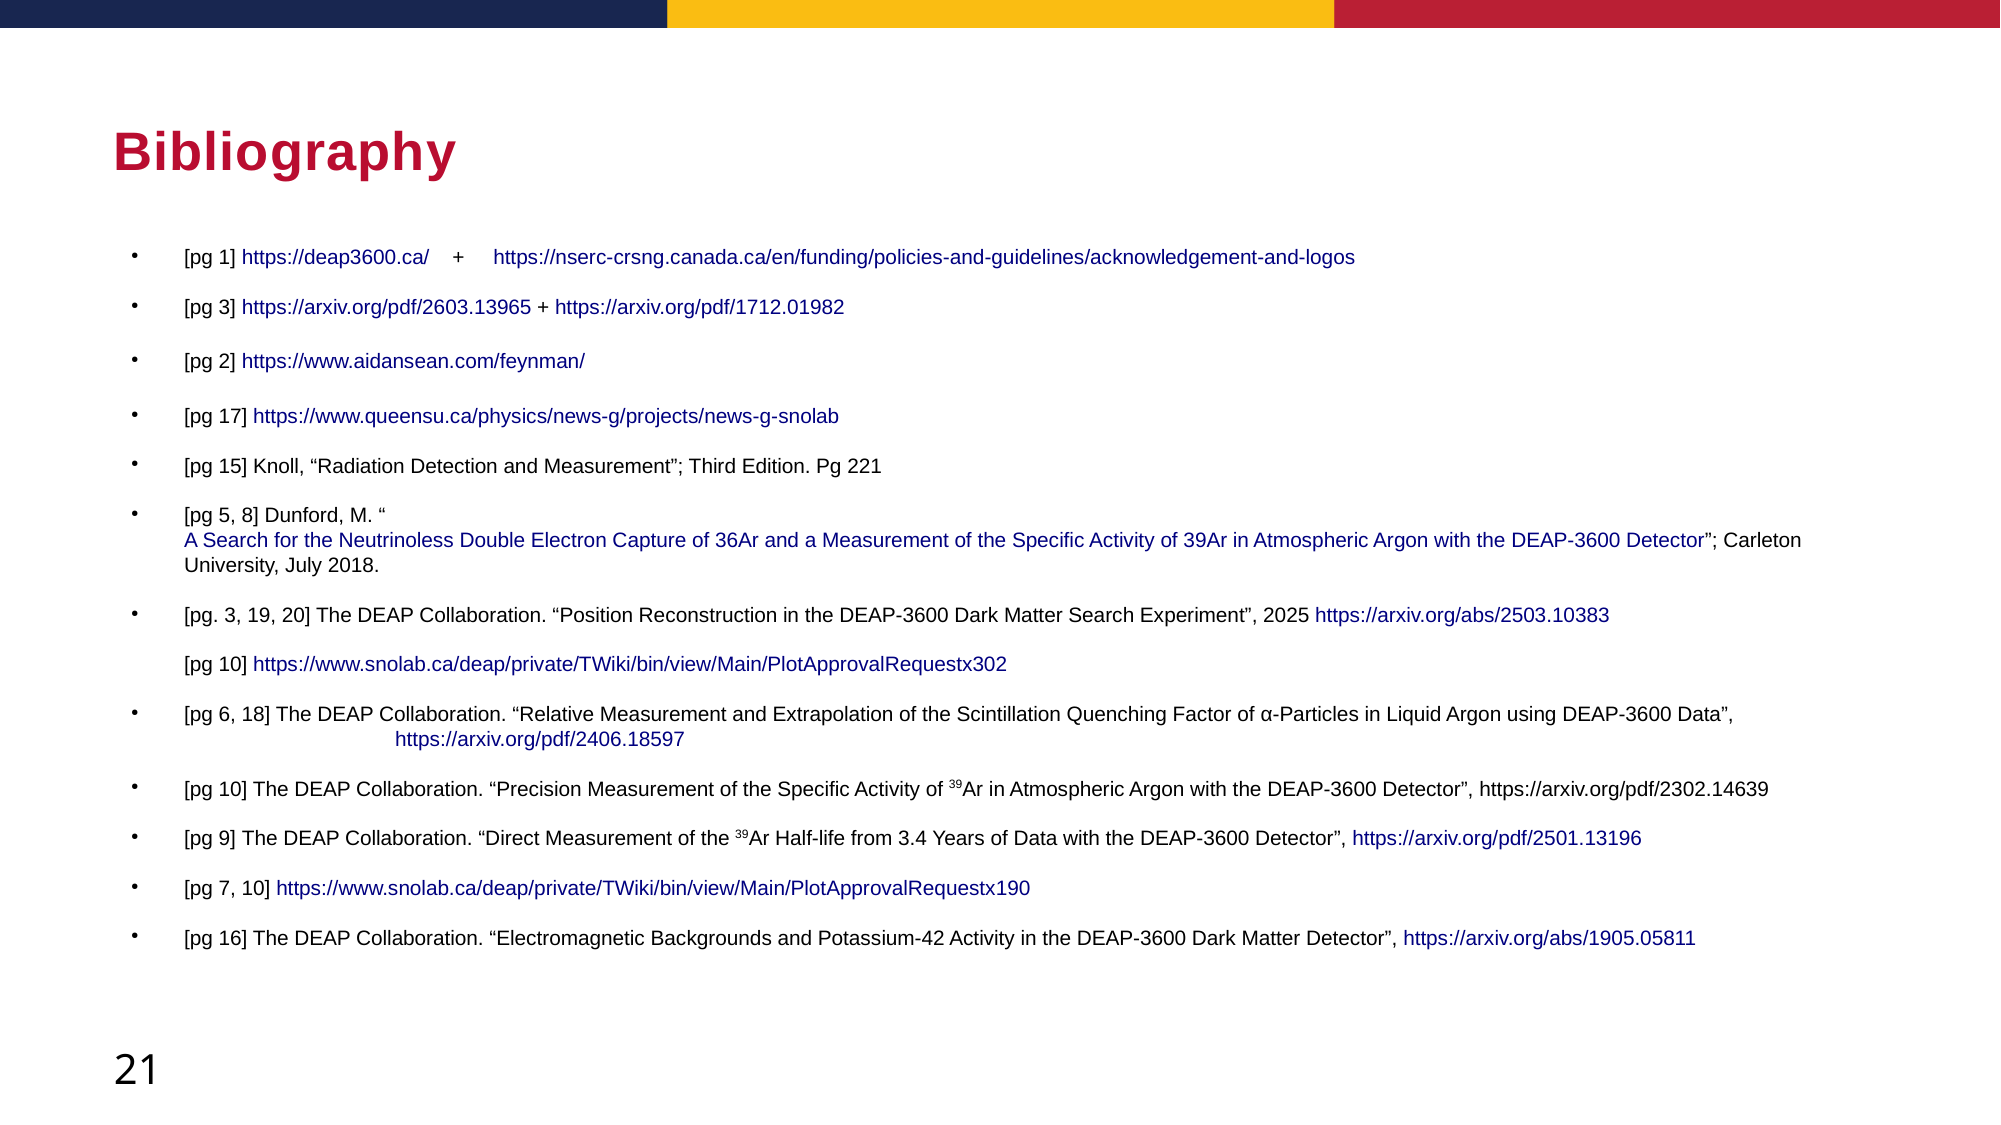

# Bibliography
[pg 1] https://deap3600.ca/ + https://nserc-crsng.canada.ca/en/funding/policies-and-guidelines/acknowledgement-and-logos
[pg 3] https://arxiv.org/pdf/2603.13965 + https://arxiv.org/pdf/1712.01982
[pg 2] https://www.aidansean.com/feynman/
[pg 17] https://www.queensu.ca/physics/news-g/projects/news-g-snolab
[pg 15] Knoll, “Radiation Detection and Measurement”; Third Edition. Pg 221
[pg 5, 8] Dunford, M. “A Search for the Neutrinoless Double Electron Capture of 36Ar and a Measurement of the Specific Activity of 39Ar in Atmospheric Argon with the DEAP-3600 Detector”; Carleton University, July 2018.
[pg. 3, 19, 20] The DEAP Collaboration. “Position Reconstruction in the DEAP-3600 Dark Matter Search Experiment”, 2025 https://arxiv.org/abs/2503.10383
[pg 10] https://www.snolab.ca/deap/private/TWiki/bin/view/Main/PlotApprovalRequestx302
[pg 6, 18] The DEAP Collaboration. “Relative Measurement and Extrapolation of the Scintillation Quenching Factor of α-Particles in Liquid Argon using DEAP-3600 Data”, 			 https://arxiv.org/pdf/2406.18597
[pg 10] The DEAP Collaboration. “Precision Measurement of the Specific Activity of 39Ar in Atmospheric Argon with the DEAP-3600 Detector”, https://arxiv.org/pdf/2302.14639
[pg 9] The DEAP Collaboration. “Direct Measurement of the 39Ar Half-life from 3.4 Years of Data with the DEAP-3600 Detector”, https://arxiv.org/pdf/2501.13196
[pg 7, 10] https://www.snolab.ca/deap/private/TWiki/bin/view/Main/PlotApprovalRequestx190
[pg 16] The DEAP Collaboration. “Electromagnetic Backgrounds and Potassium-42 Activity in the DEAP-3600 Dark Matter Detector”, https://arxiv.org/abs/1905.05811